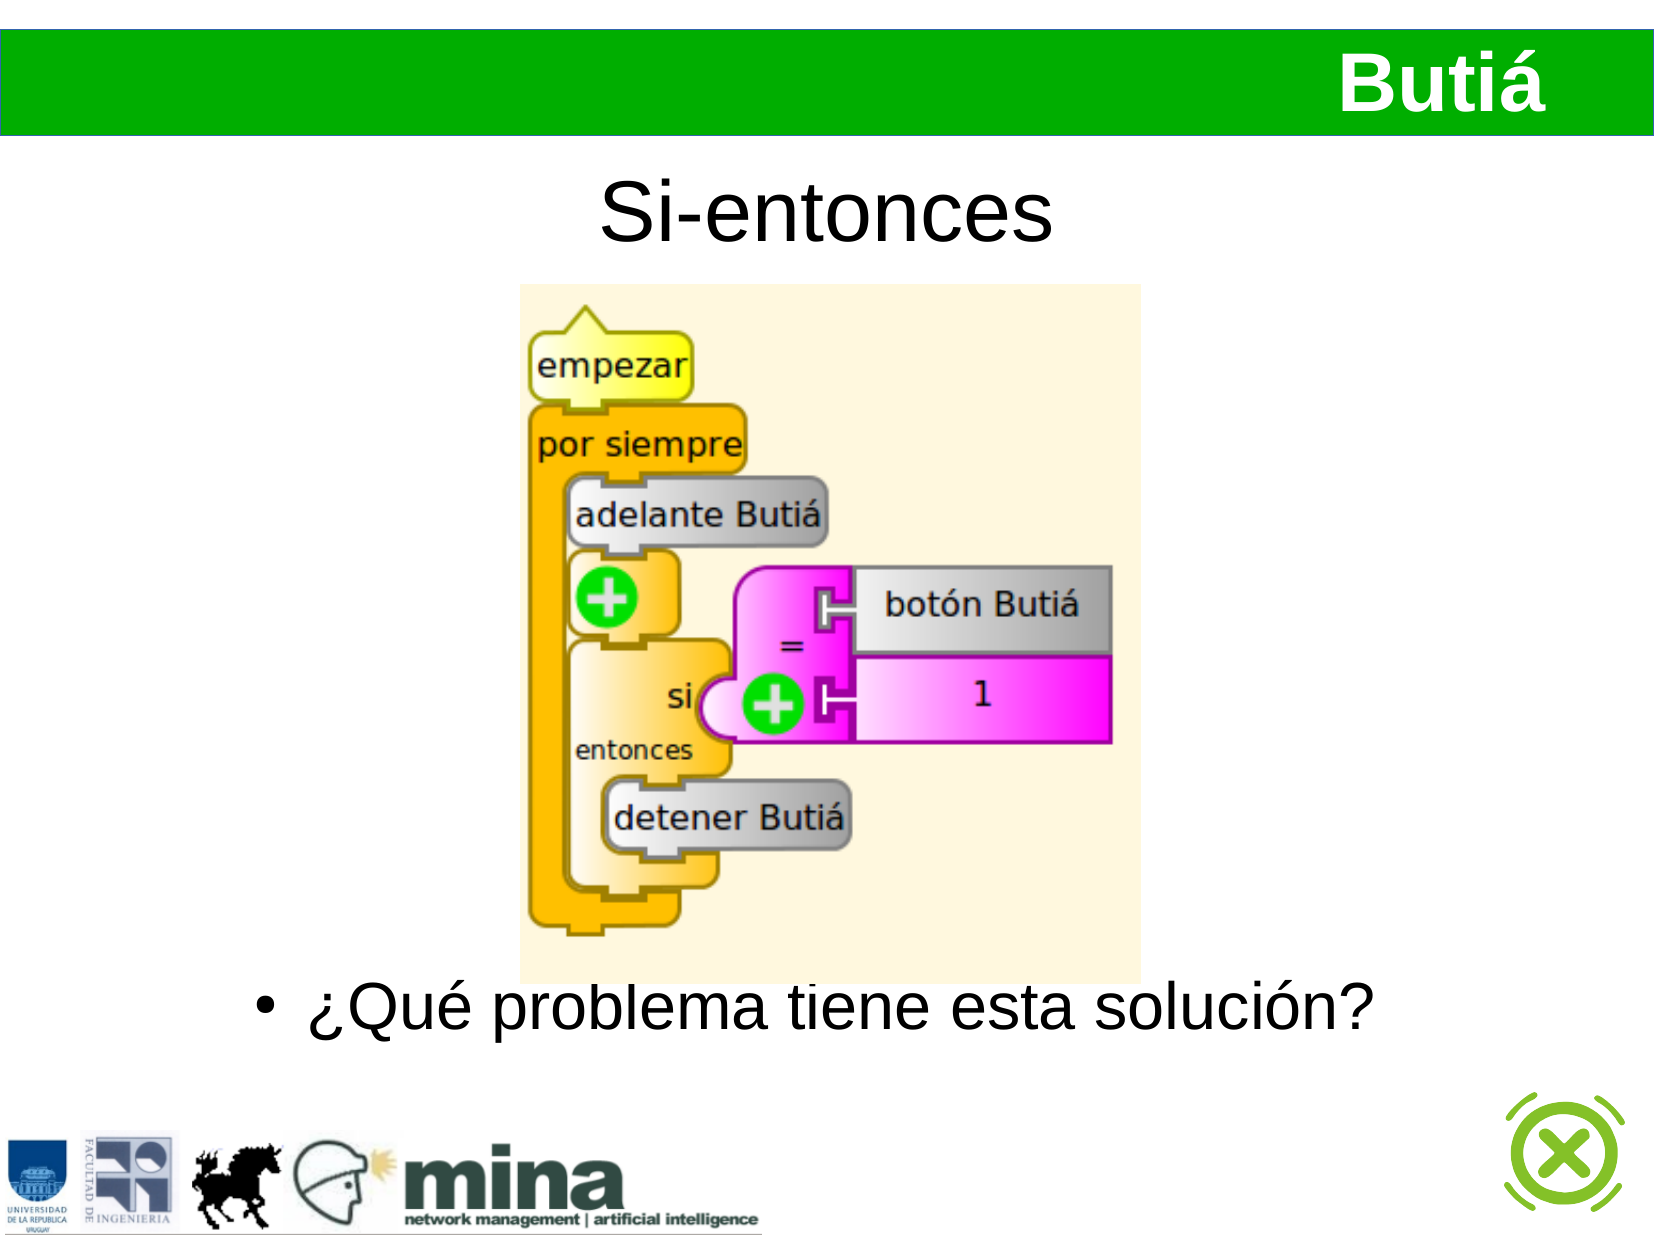

# Si-entonces
¿Qué problema tiene esta solución?